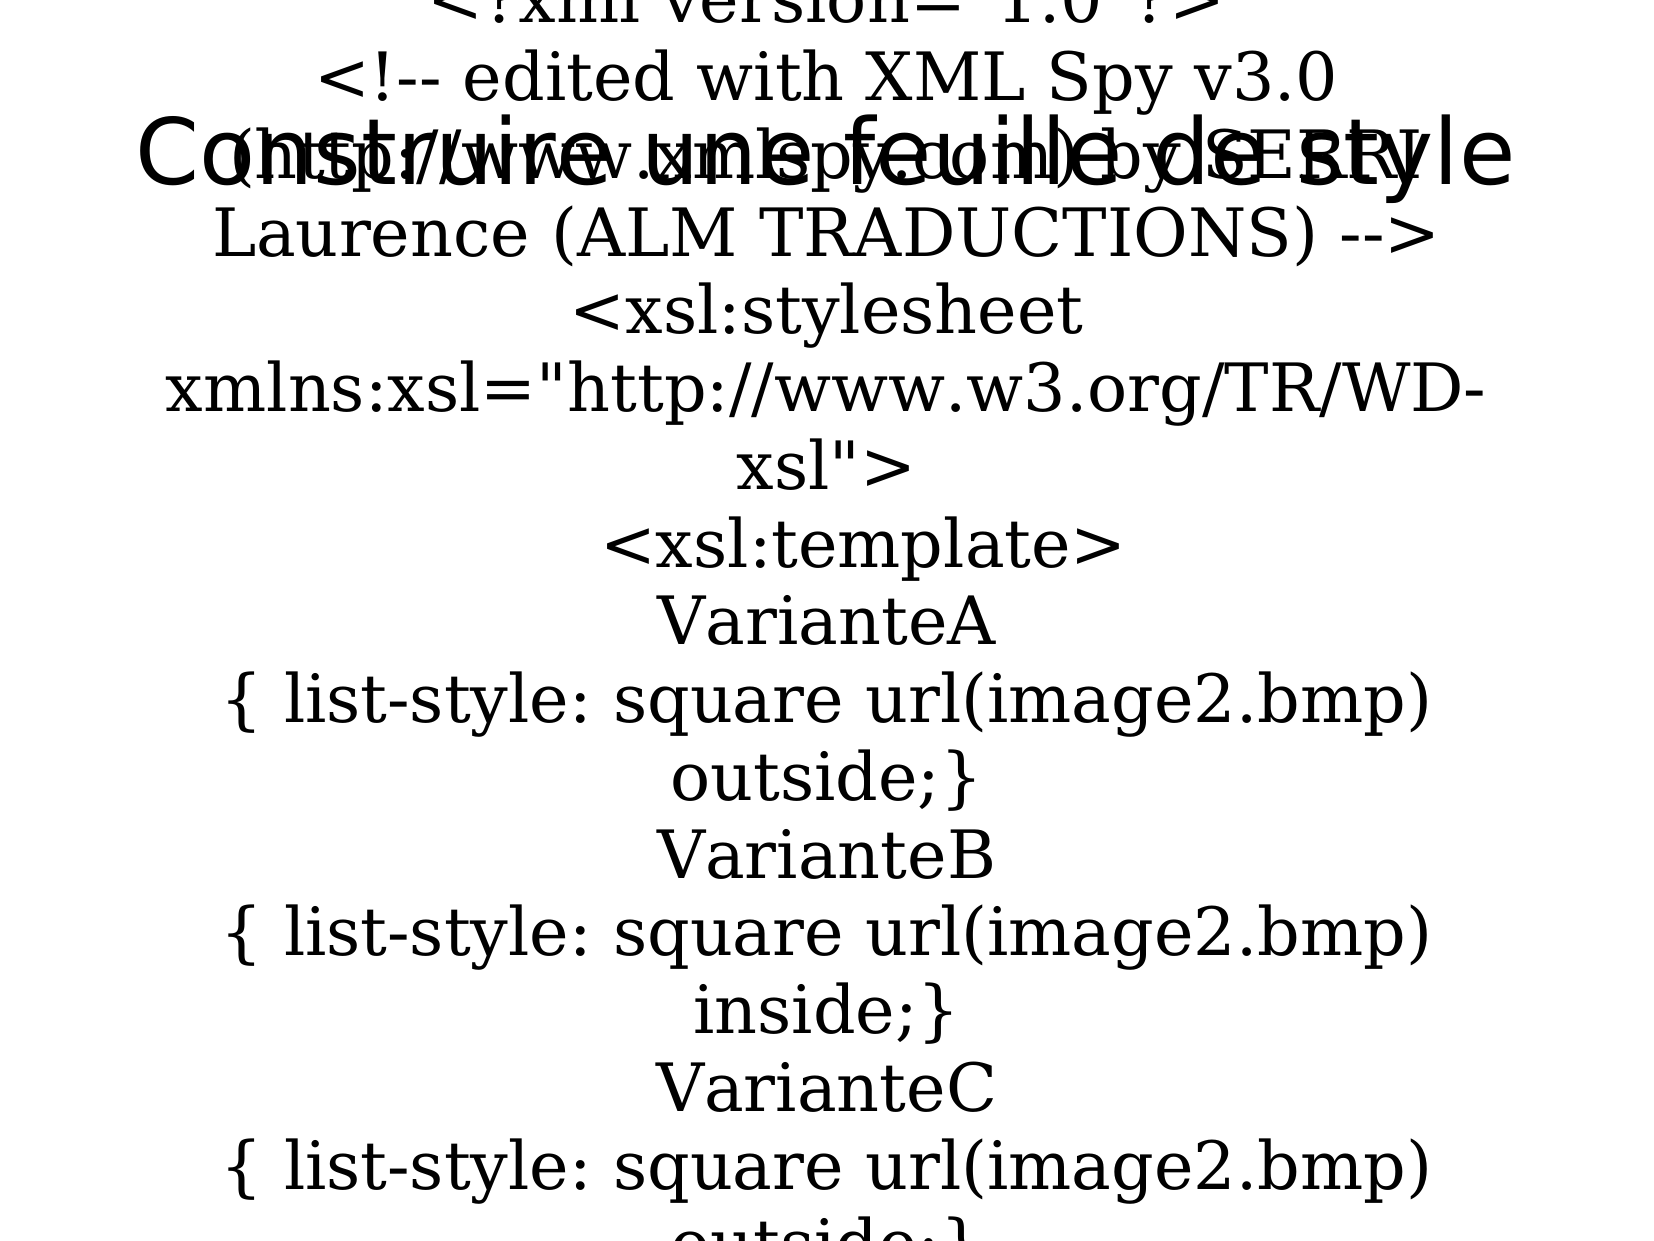

<?xml version="1.0"?>
<!-- edited with XML Spy v3.0 (http://www.xmlspy.com) by SERRI Laurence (ALM TRADUCTIONS) -->
<xsl:stylesheet xmlns:xsl="http://www.w3.org/TR/WD-xsl">
	<xsl:template>
VarianteA
{ list-style: square url(image2.bmp) outside;}
VarianteB
{ list-style: square url(image2.bmp) inside;}
VarianteC
{ list-style: square url(image2.bmp) outside;}
	</xsl:template>
</xsl:stylesheet>
# Construire une feuille de style